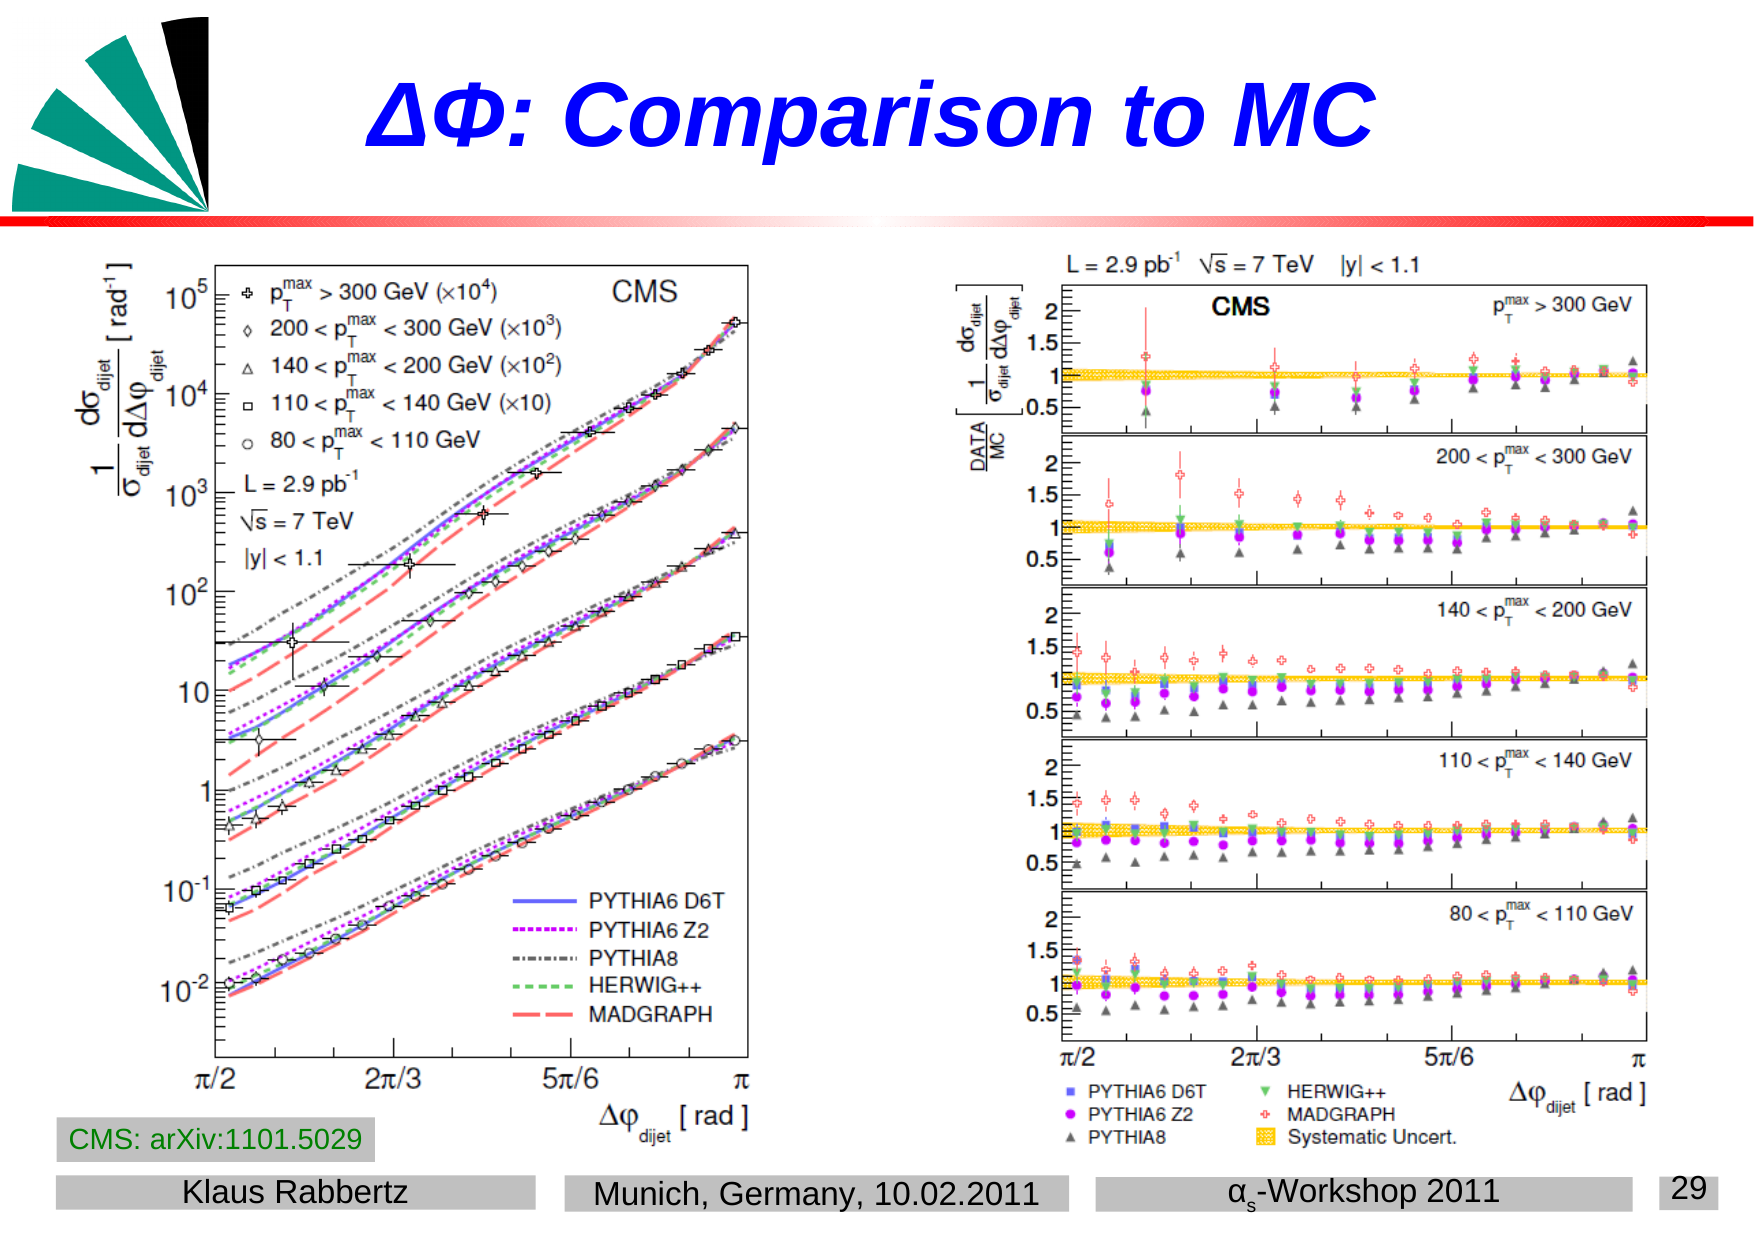

# ΔΦ: Comparison to MC
CMS: arXiv:1101.5029